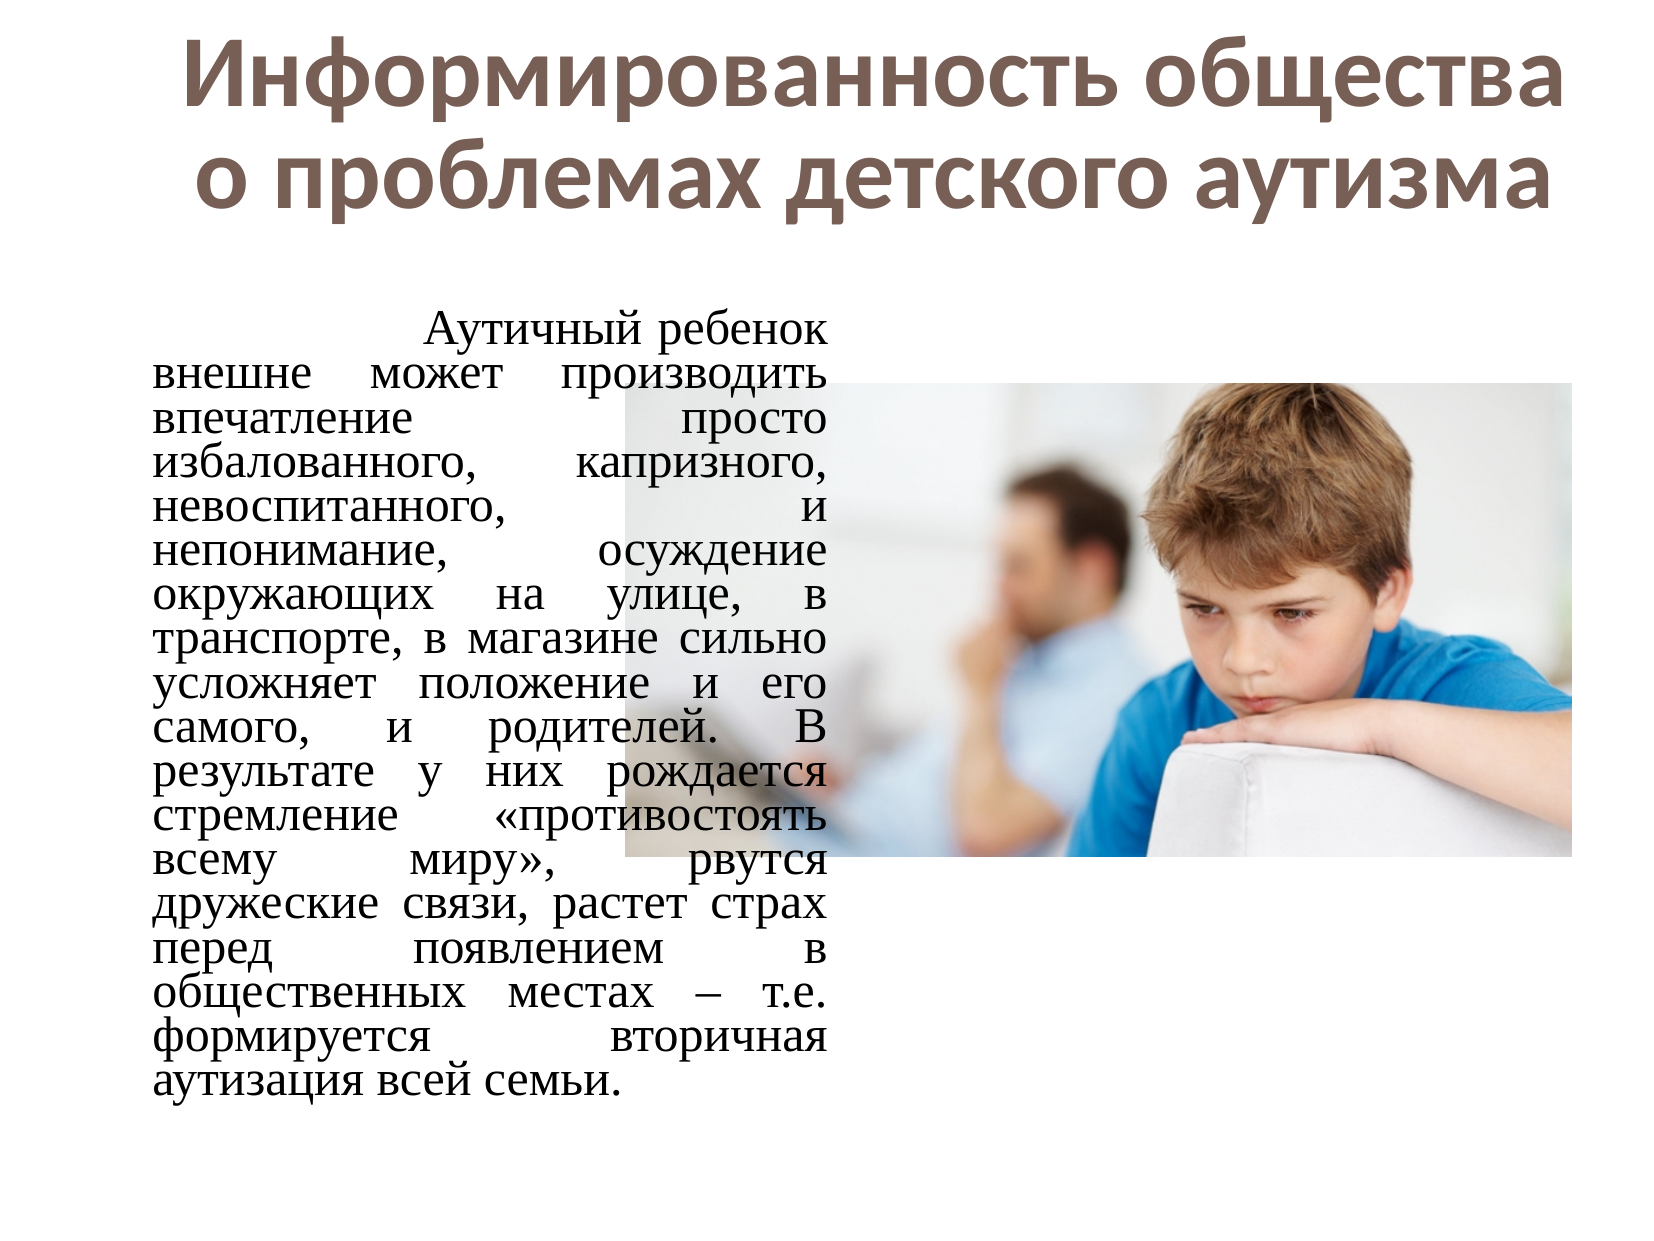

# Информированность общества о проблемах детского аутизма
 	 Аутичный ребенок внешне может производить впечатление просто избалованного, капризного, невоспитанного, и непонимание, осуждение окружающих на улице, в транспорте, в магазине сильно усложняет положение и его самого, и родителей. В результате у них рождается стремление «противостоять всему миру», рвутся дружеские связи, растет страх перед появлением в общественных местах – т.е. формируется вторичная аутизация всей семьи.